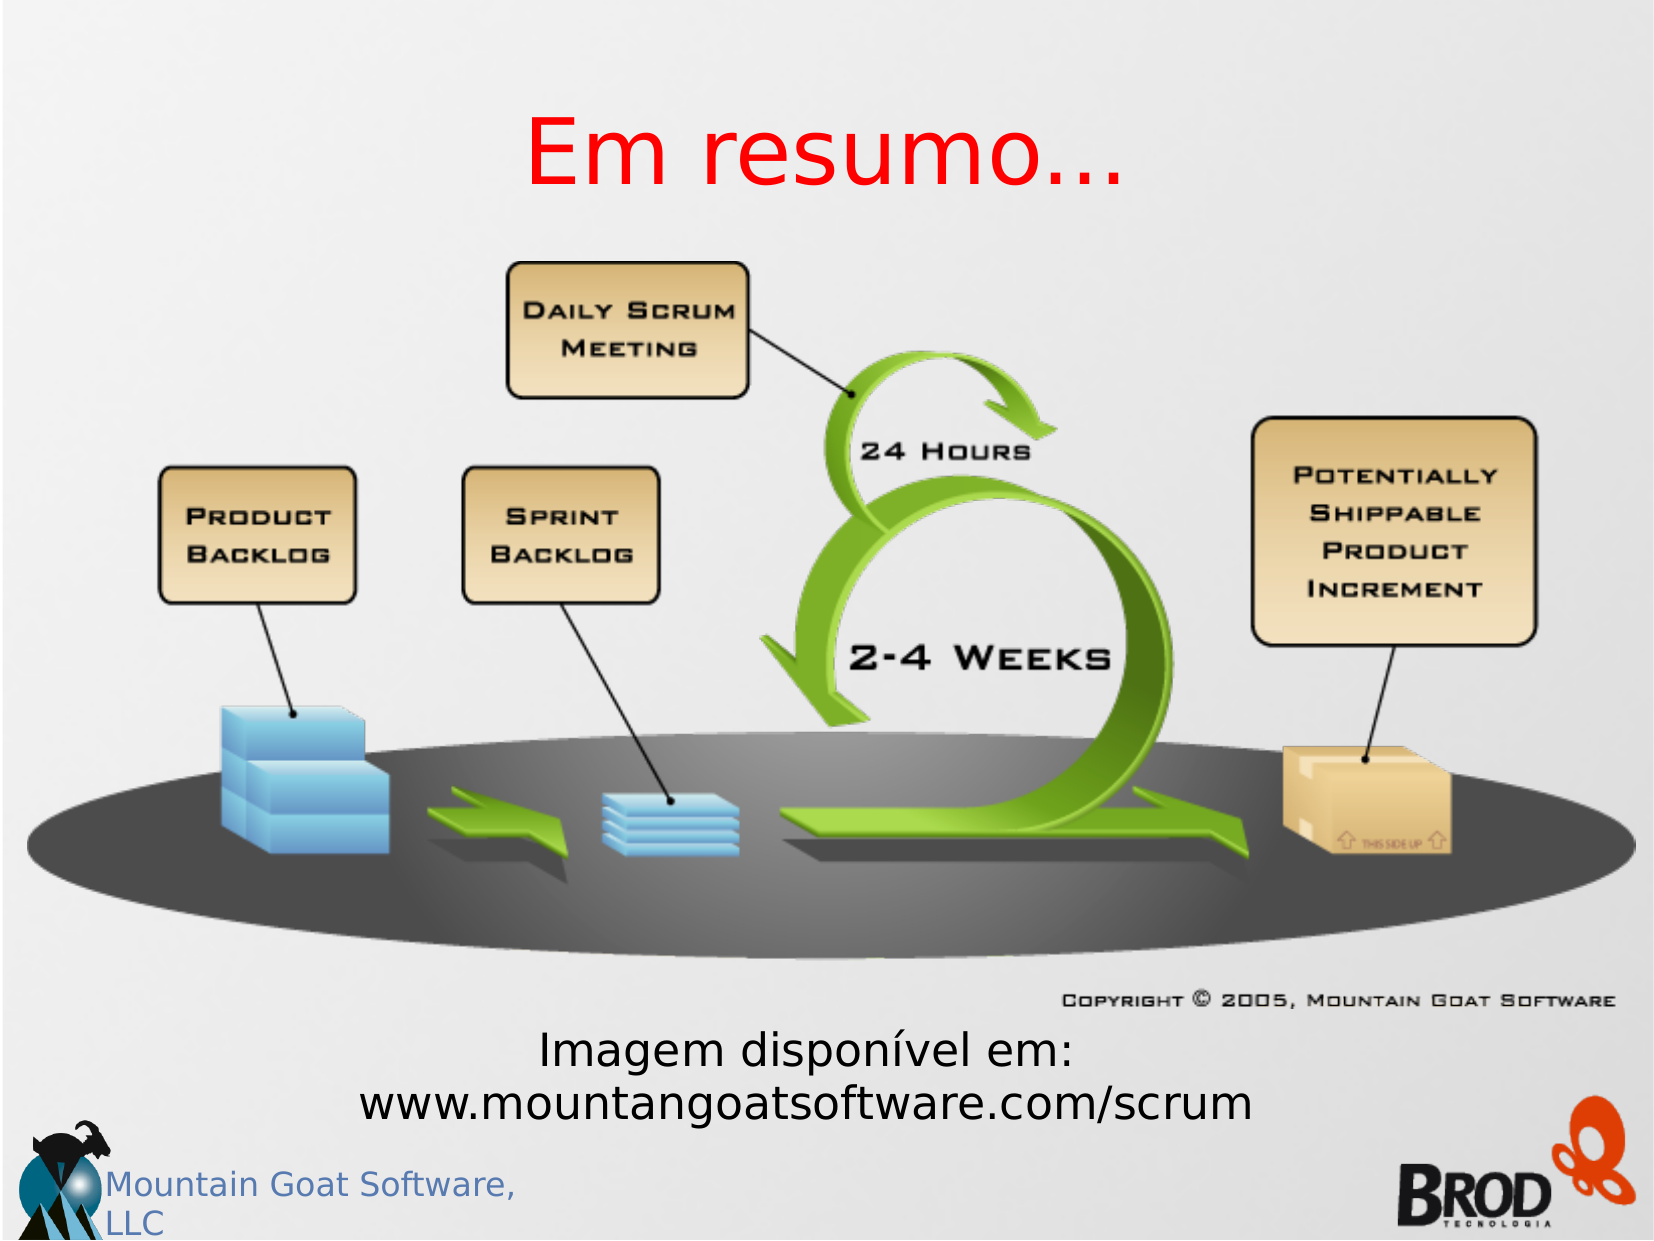

# Em resumo...
Imagem disponível em: www.mountangoatsoftware.com/scrum